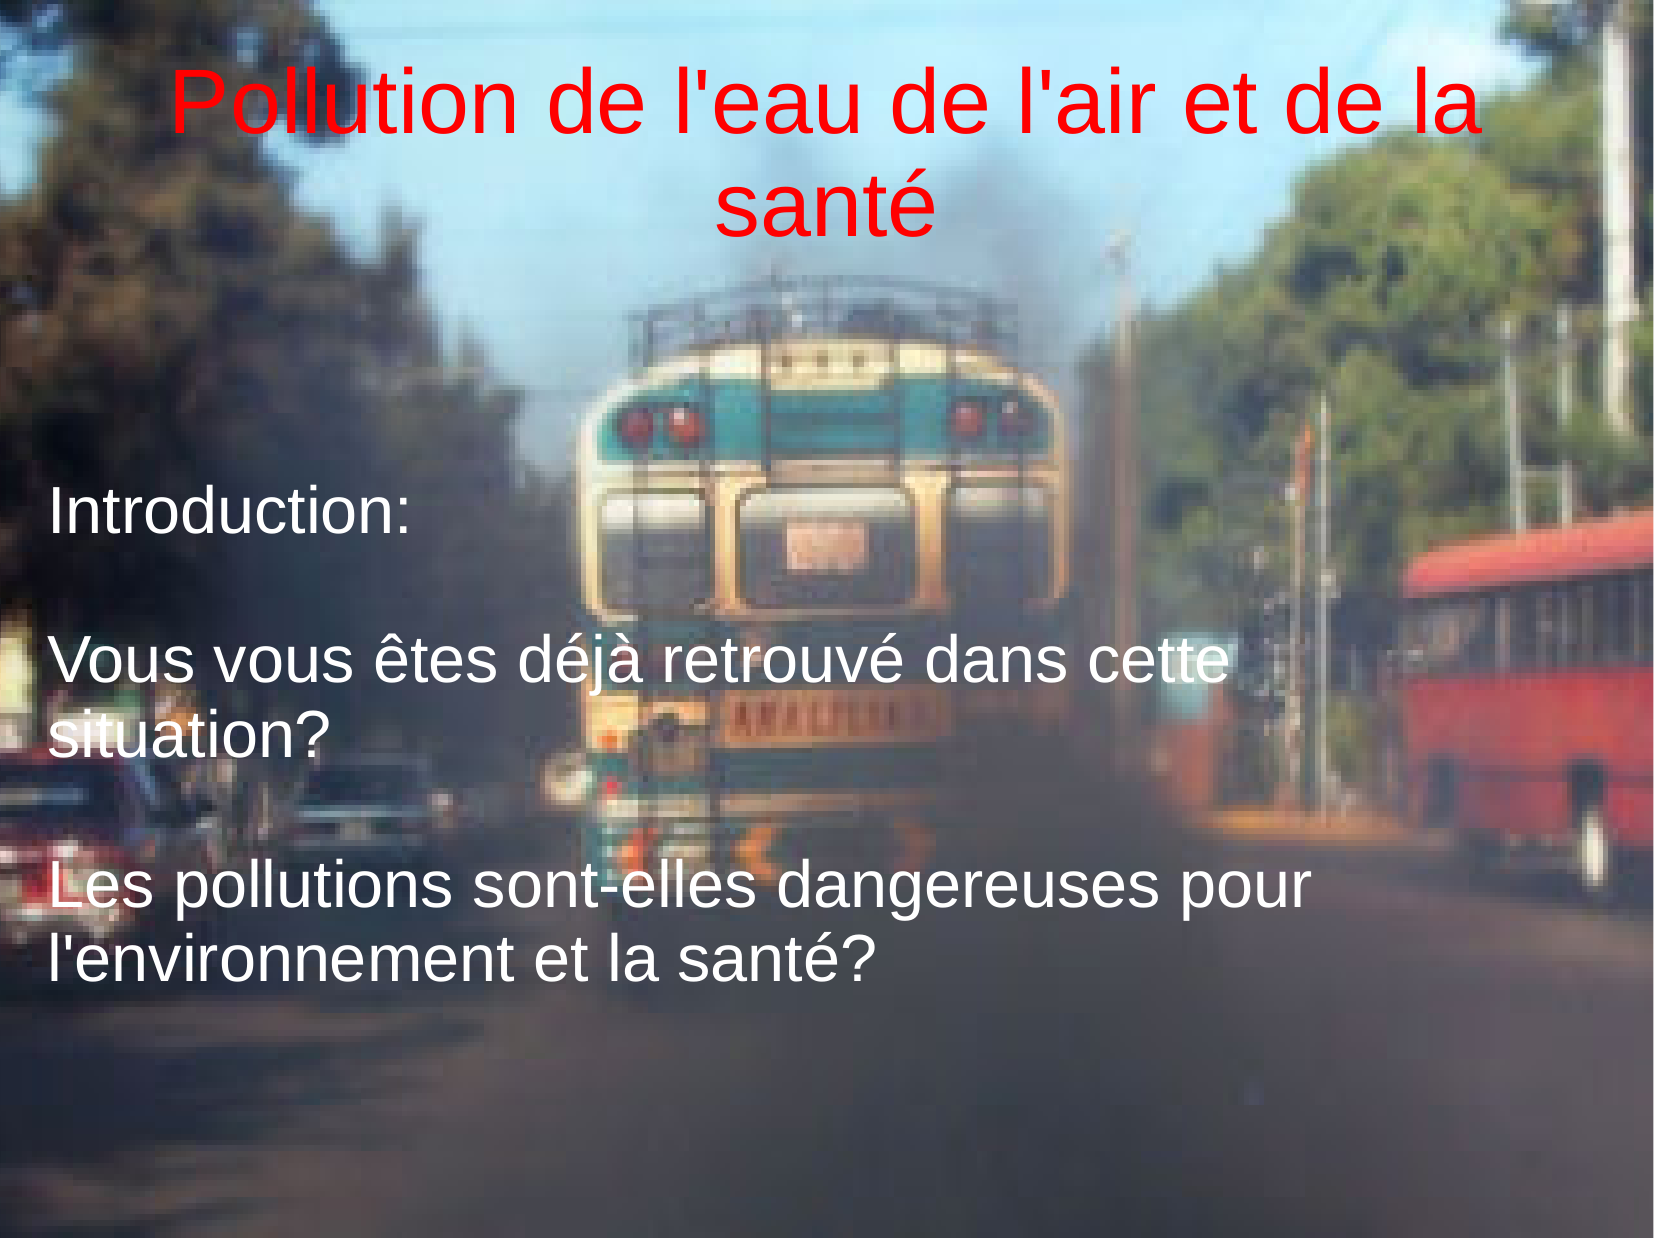

# Pollution de l'eau de l'air et de la santé
Introduction:
Vous vous êtes déjà retrouvé dans cette situation?
Les pollutions sont-elles dangereuses pour l'environnement et la santé?